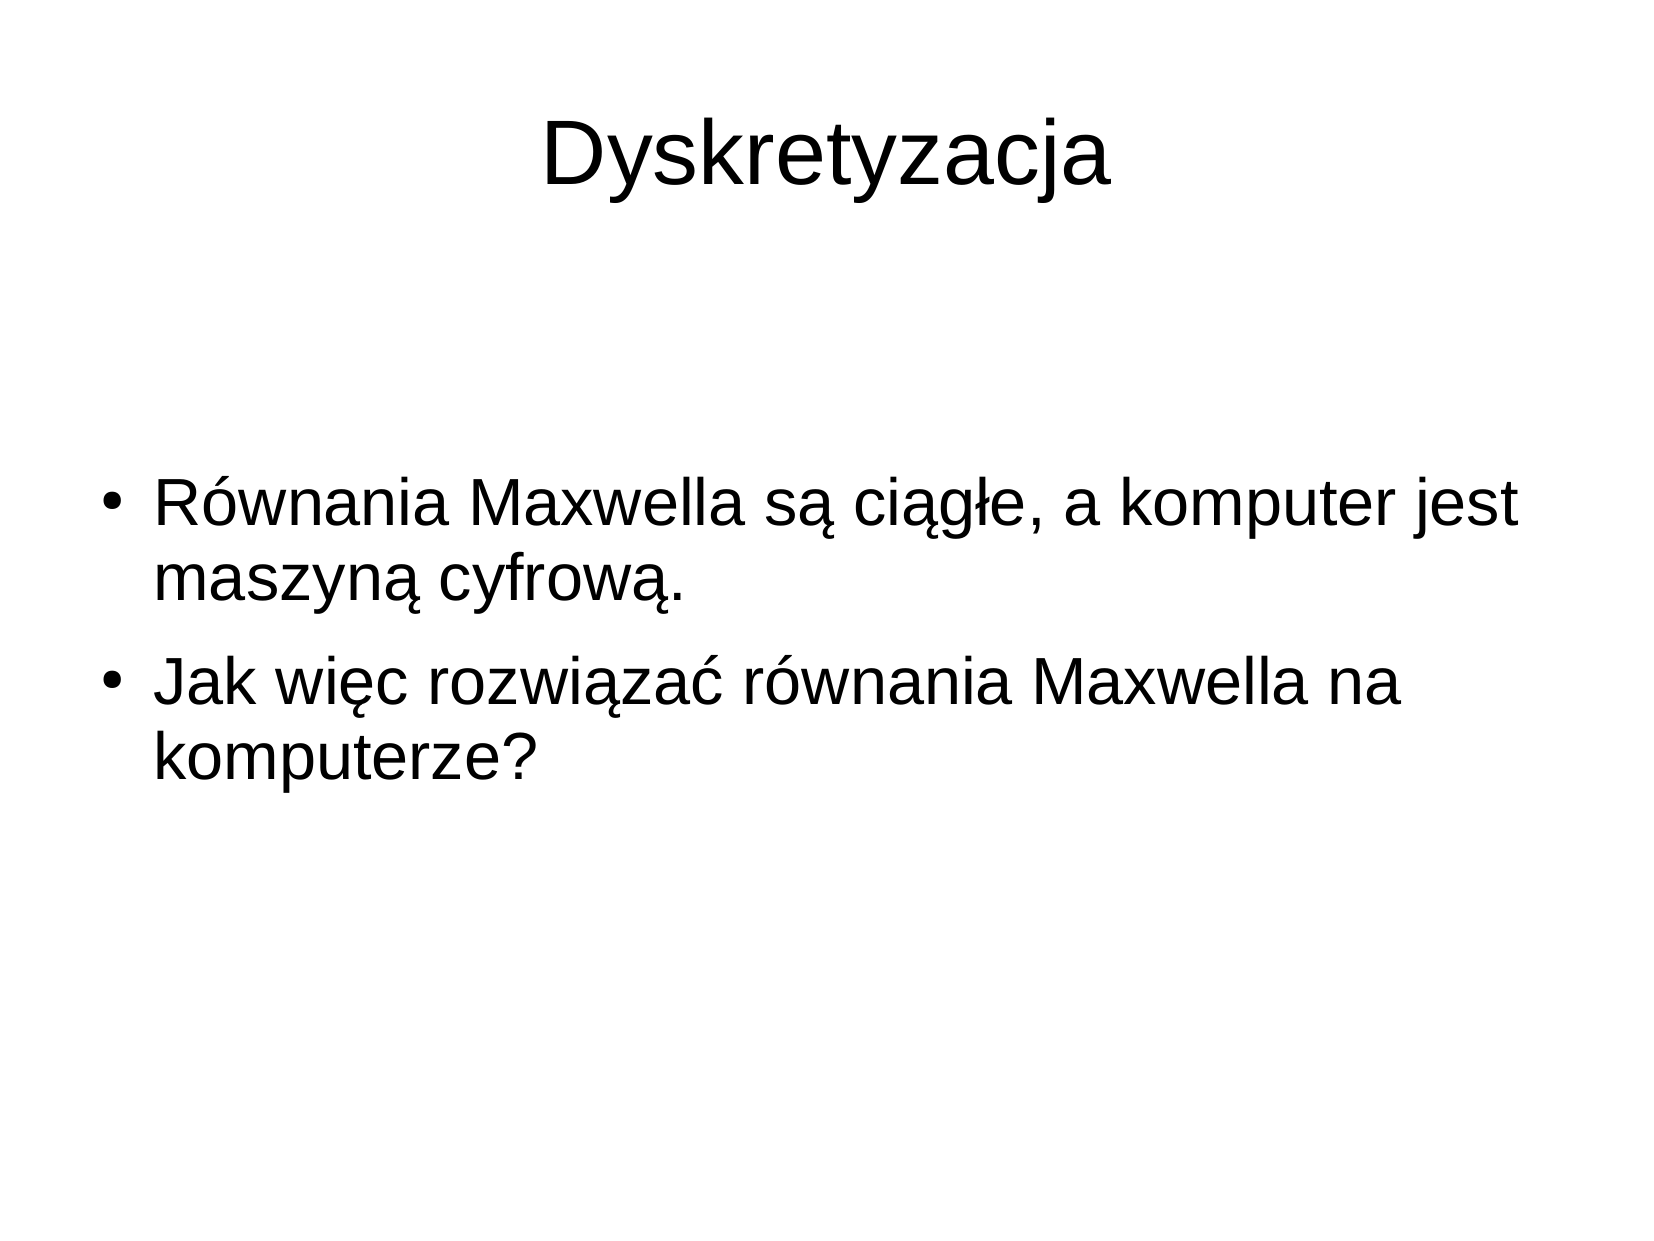

# Dyskretyzacja
Równania Maxwella są ciągłe, a komputer jest maszyną cyfrową.
Jak więc rozwiązać równania Maxwella na komputerze?